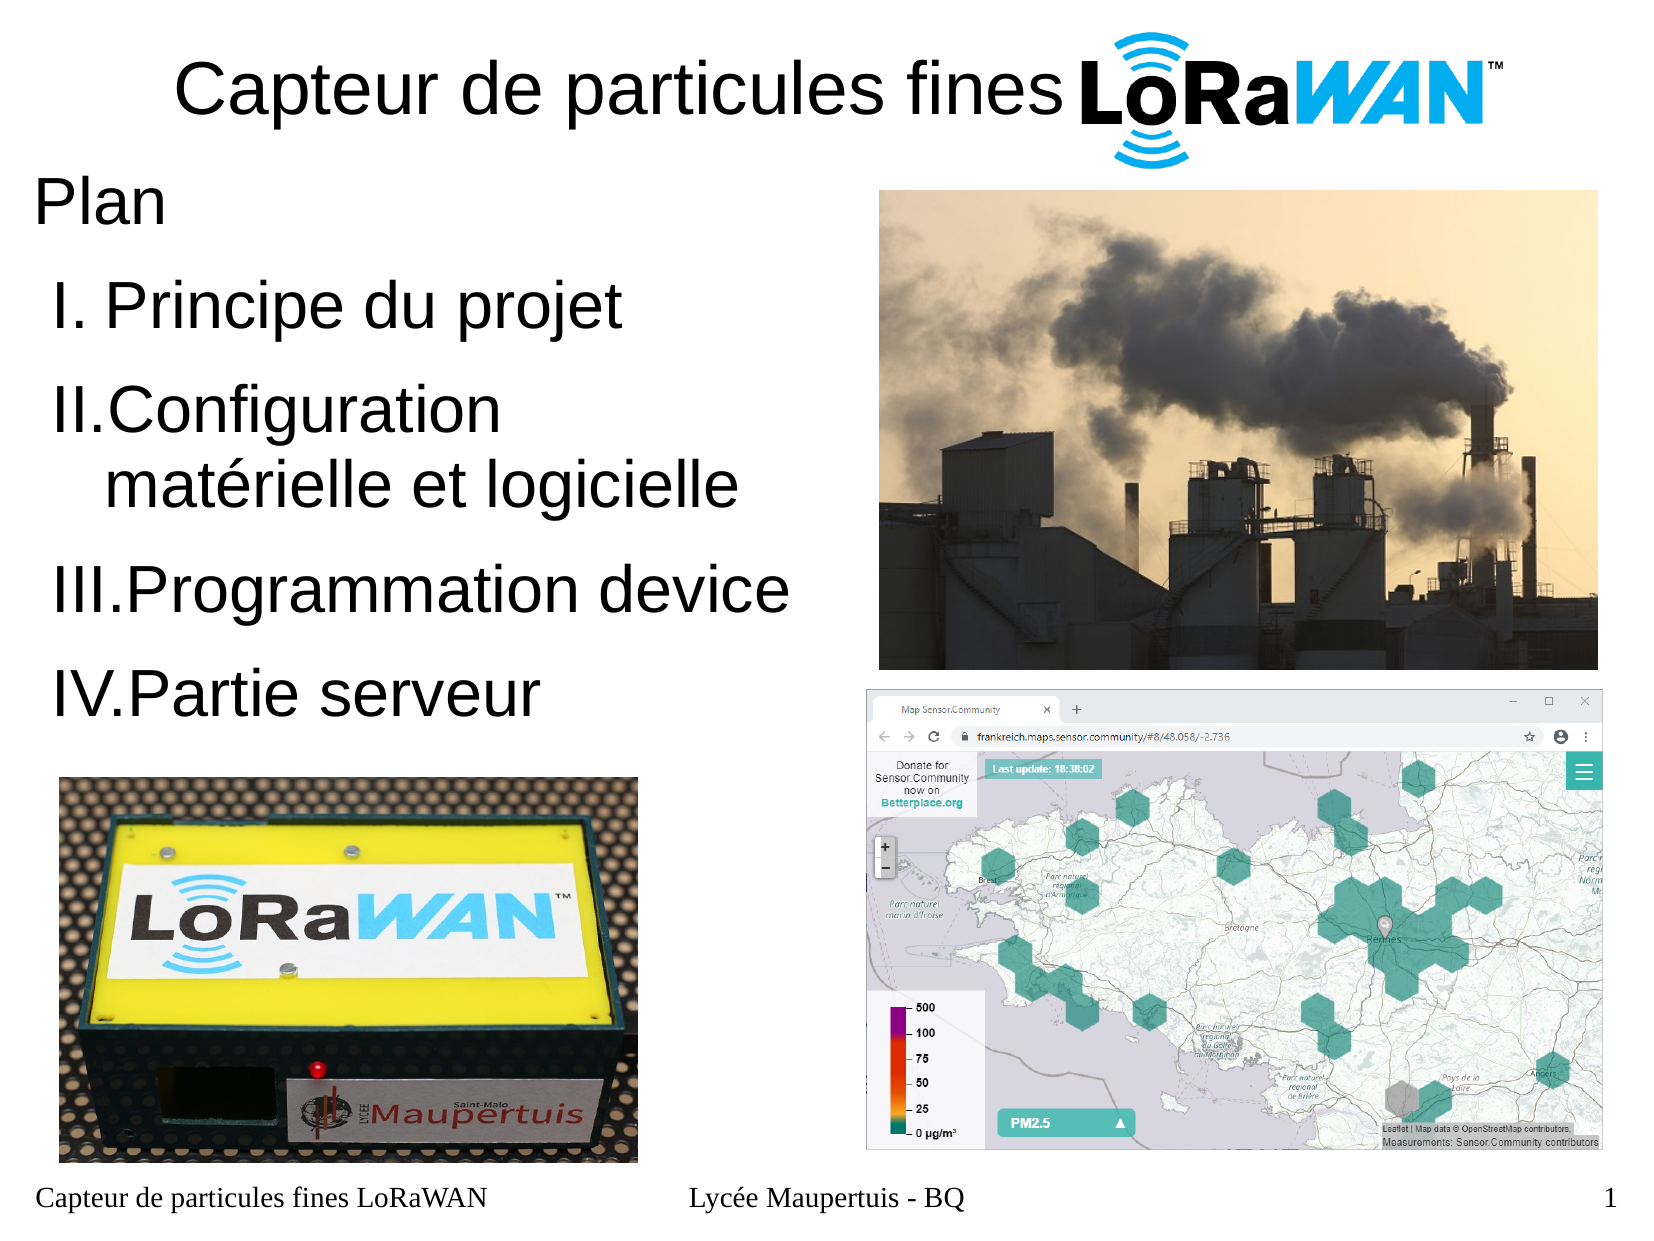

# Capteur de particules fines
Plan
Principe du projet
Configuration matérielle et logicielle
Programmation device
Partie serveur
Capteur de particules fines LoRaWAN
Lycée Maupertuis - BQ
1